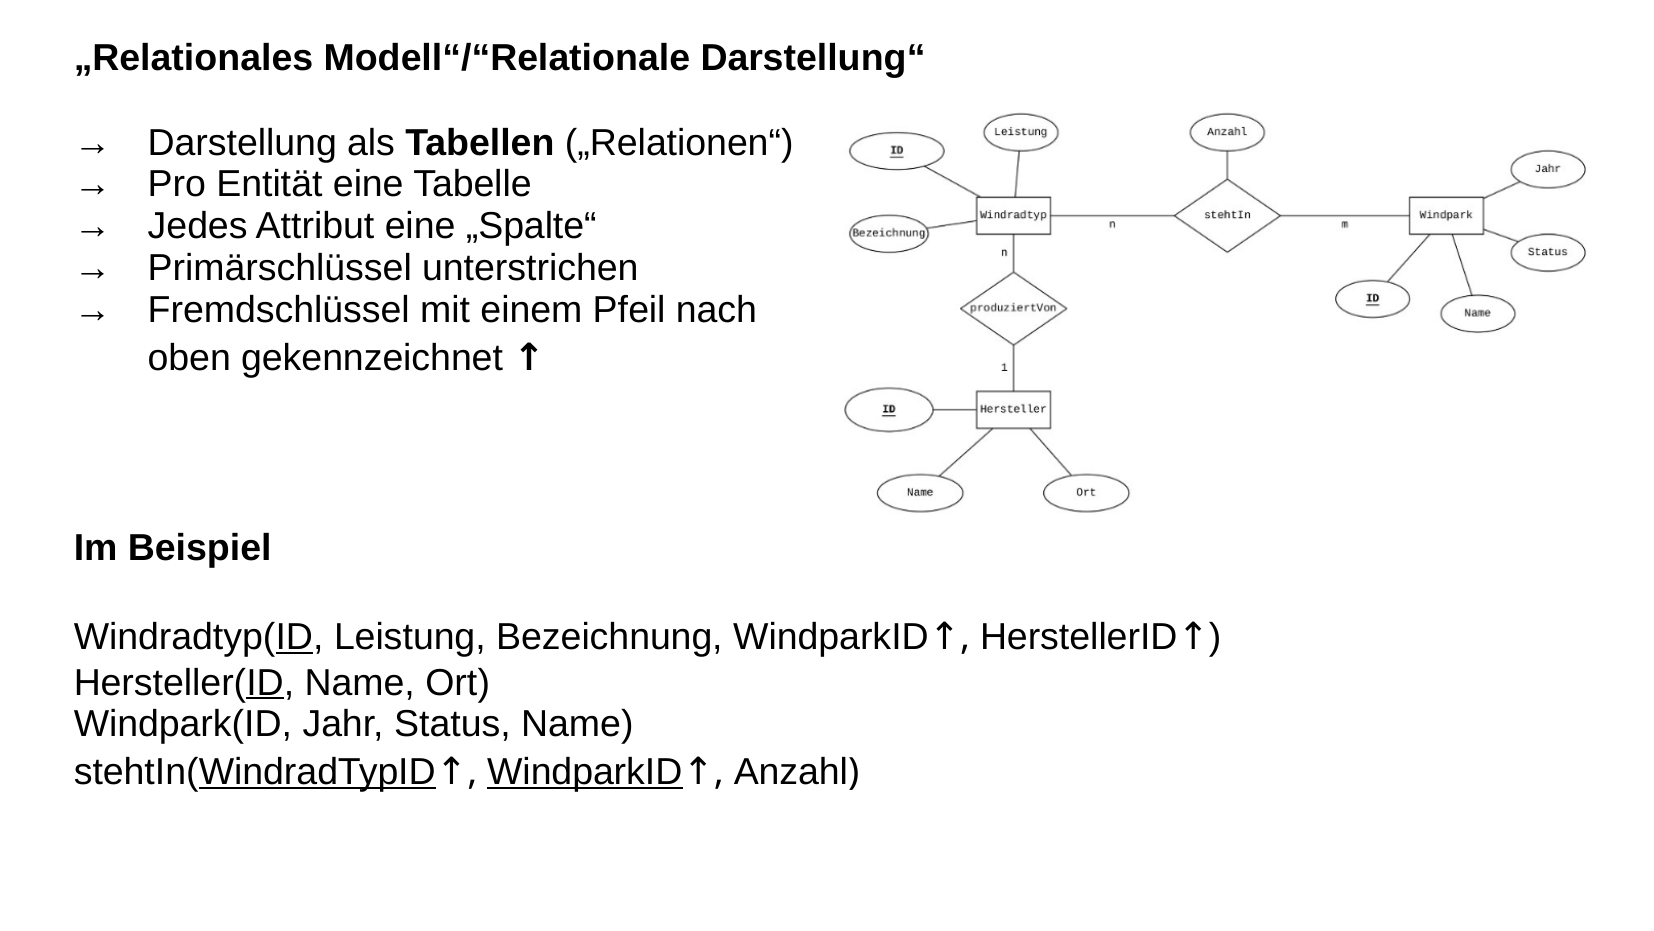

„Relationales Modell“/“Relationale Darstellung“
→ 	Darstellung als Tabellen („Relationen“)
→ 	Pro Entität eine Tabelle
→ 	Jedes Attribut eine „Spalte“
→ 	Primärschlüssel unterstrichen
→ 	Fremdschlüssel mit einem Pfeil nach
	oben gekennzeichnet ↑
Im Beispiel
Windradtyp(ID, Leistung, Bezeichnung, WindparkID↑, HerstellerID↑)
Hersteller(ID, Name, Ort)
Windpark(ID, Jahr, Status, Name)
stehtIn(WindradTypID↑, WindparkID↑, Anzahl)